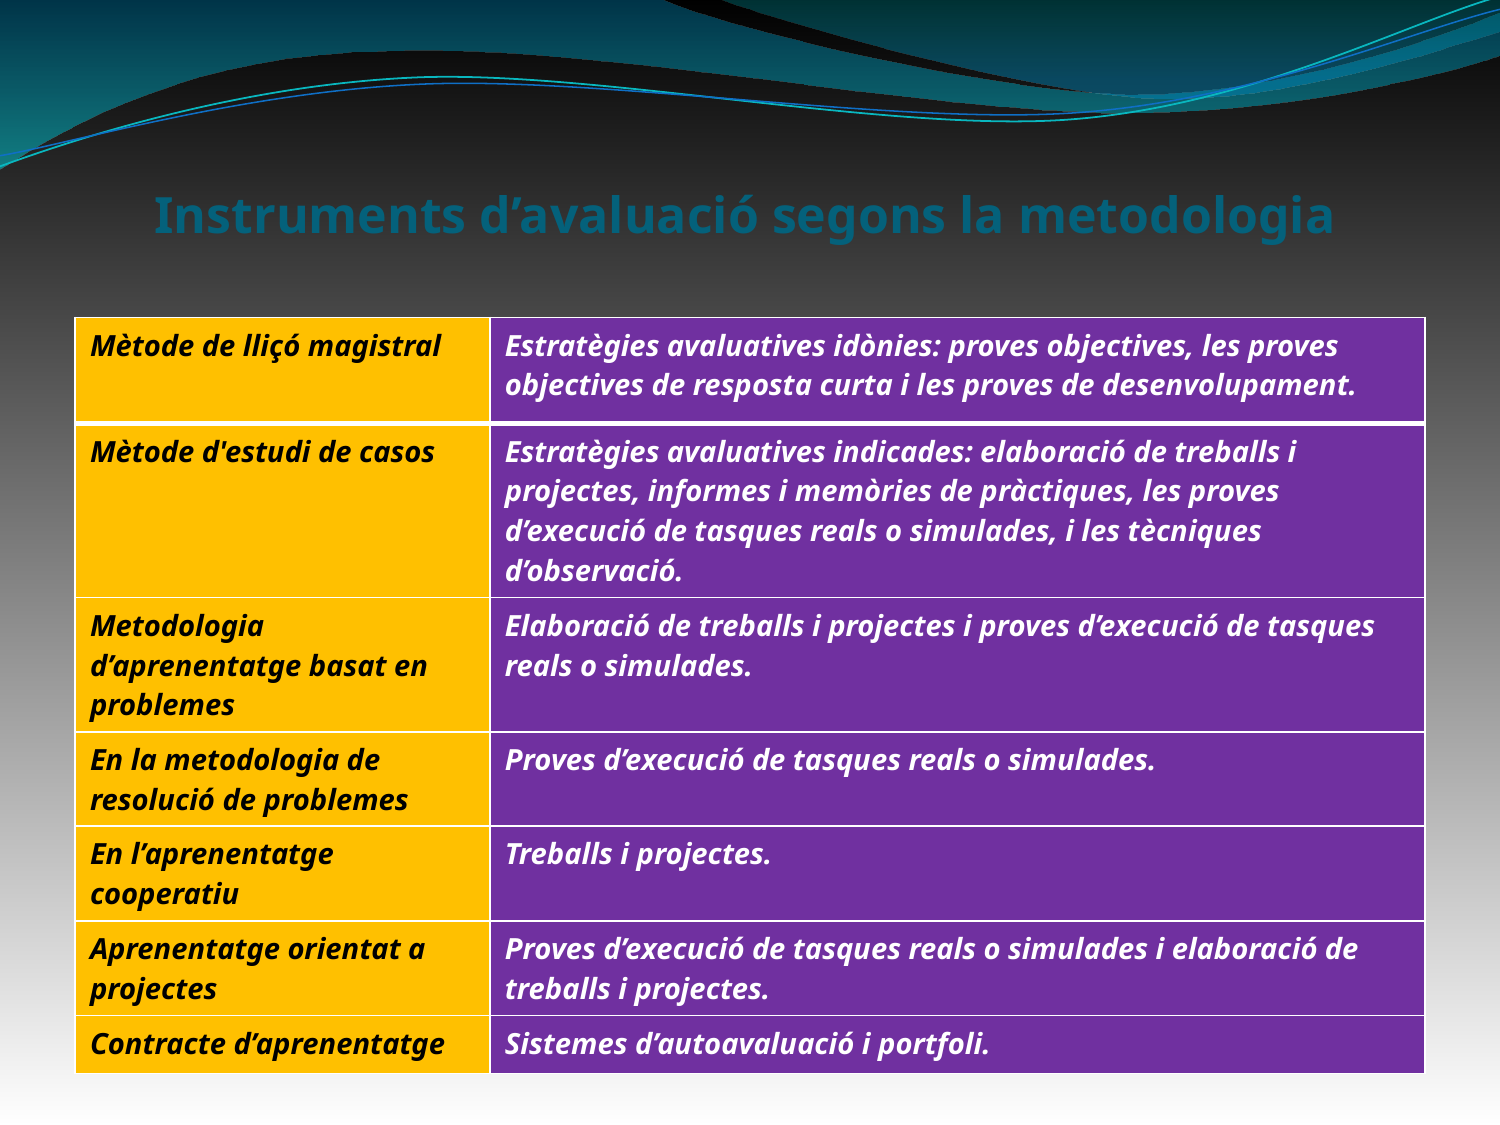

# Instruments d’avaluació segons la metodologia
| Mètode de lliçó magistral | Estratègies avaluatives idònies: proves objectives, les proves objectives de resposta curta i les proves de desenvolupament. |
| --- | --- |
| Mètode d'estudi de casos | Estratègies avaluatives indicades: elaboració de treballs i projectes, informes i memòries de pràctiques, les proves d’execució de tasques reals o simulades, i les tècniques d’observació. |
| Metodologia d’aprenentatge basat en problemes | Elaboració de treballs i projectes i proves d’execució de tasques reals o simulades. |
| En la metodologia de resolució de problemes | Proves d’execució de tasques reals o simulades. |
| En l’aprenentatge cooperatiu | Treballs i projectes. |
| Aprenentatge orientat a projectes | Proves d’execució de tasques reals o simulades i elaboració de treballs i projectes. |
| Contracte d’aprenentatge | Sistemes d’autoavaluació i portfoli. |